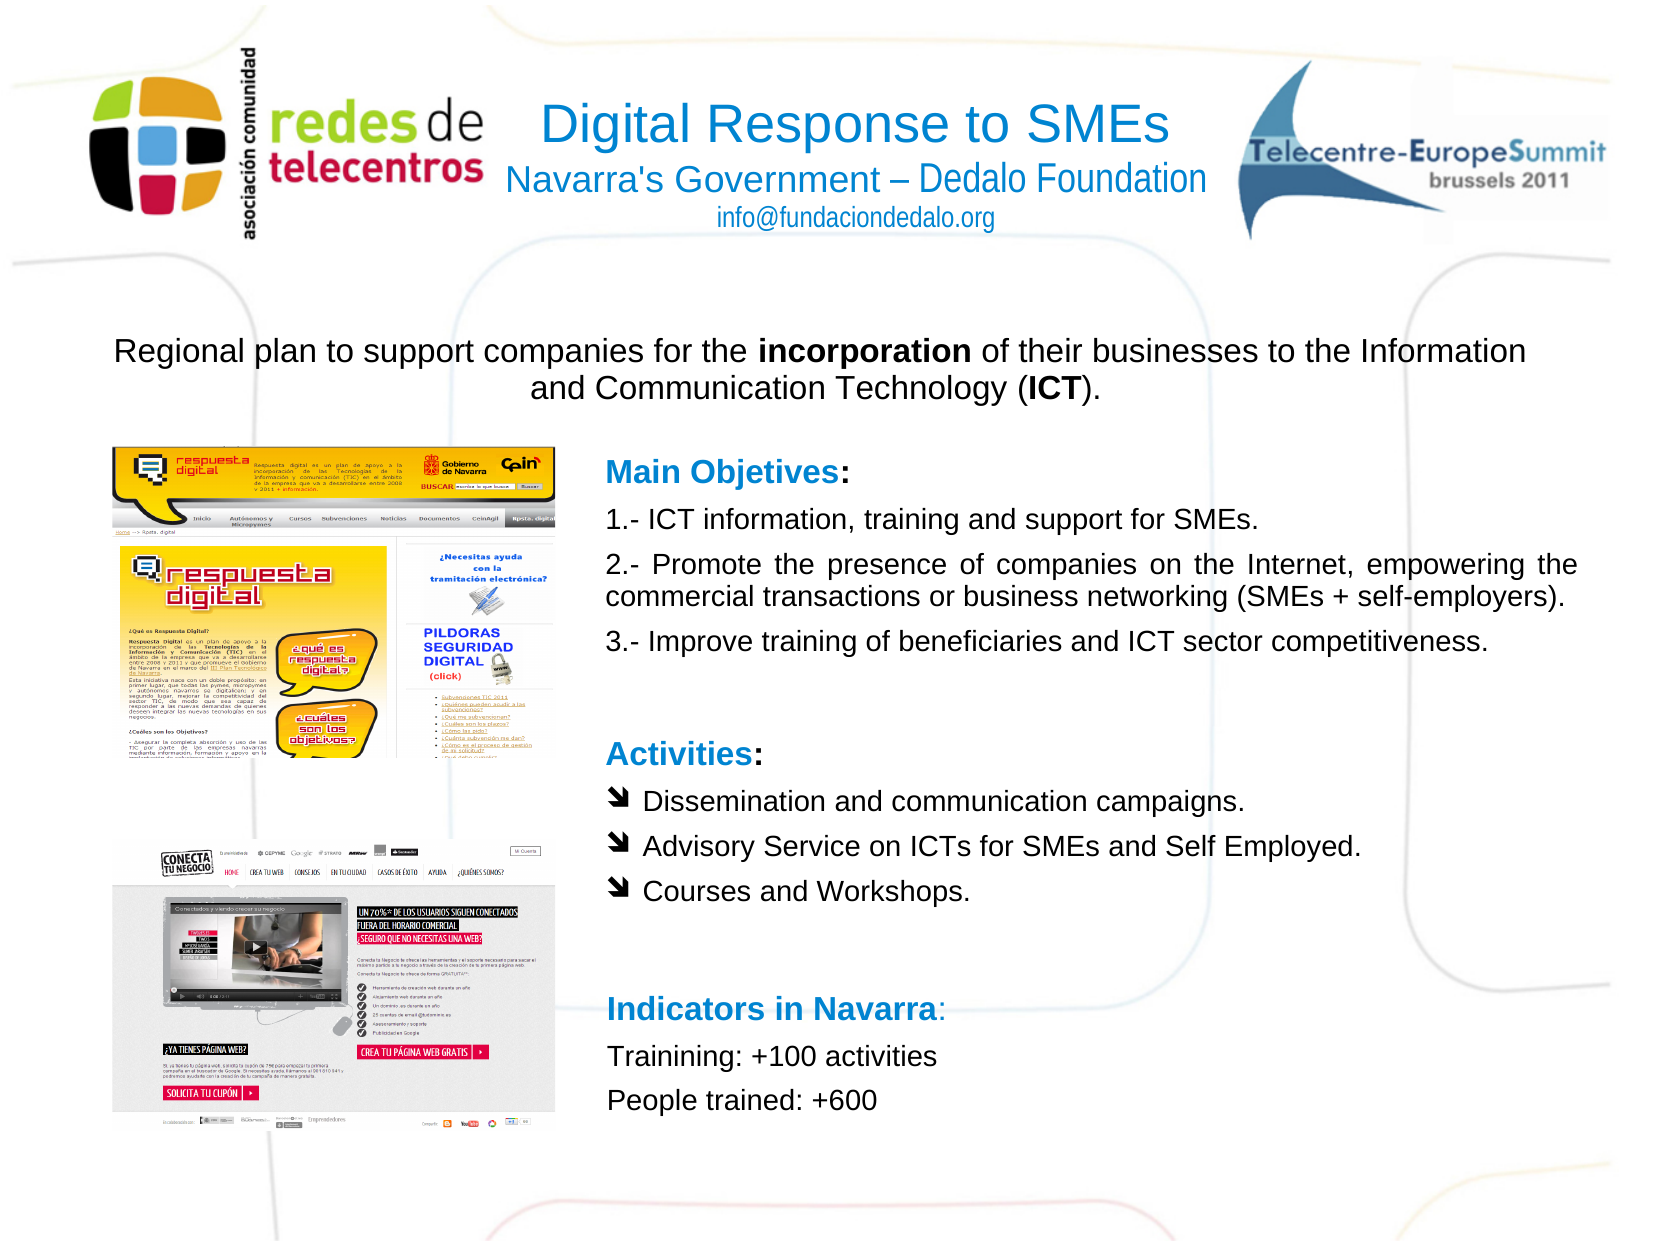

# Digital Response to SMEs Navarra's Government – Dedalo Foundation info@fundaciondedalo.org
Regional plan to support companies for the incorporation of their businesses to the Information and Communication Technology (ICT).
Main Objetives:
1.- ICT information, training and support for SMEs.
2.- Promote the presence of companies on the Internet, empowering the commercial transactions or business networking (SMEs + self-employers).
3.- Improve training of beneficiaries and ICT sector competitiveness.
Activities:
 Dissemination and communication campaigns.
 Advisory Service on ICTs for SMEs and Self Employed.
 Courses and Workshops.
Indicators in Navarra:
Trainining: +100 activities
People trained: +600